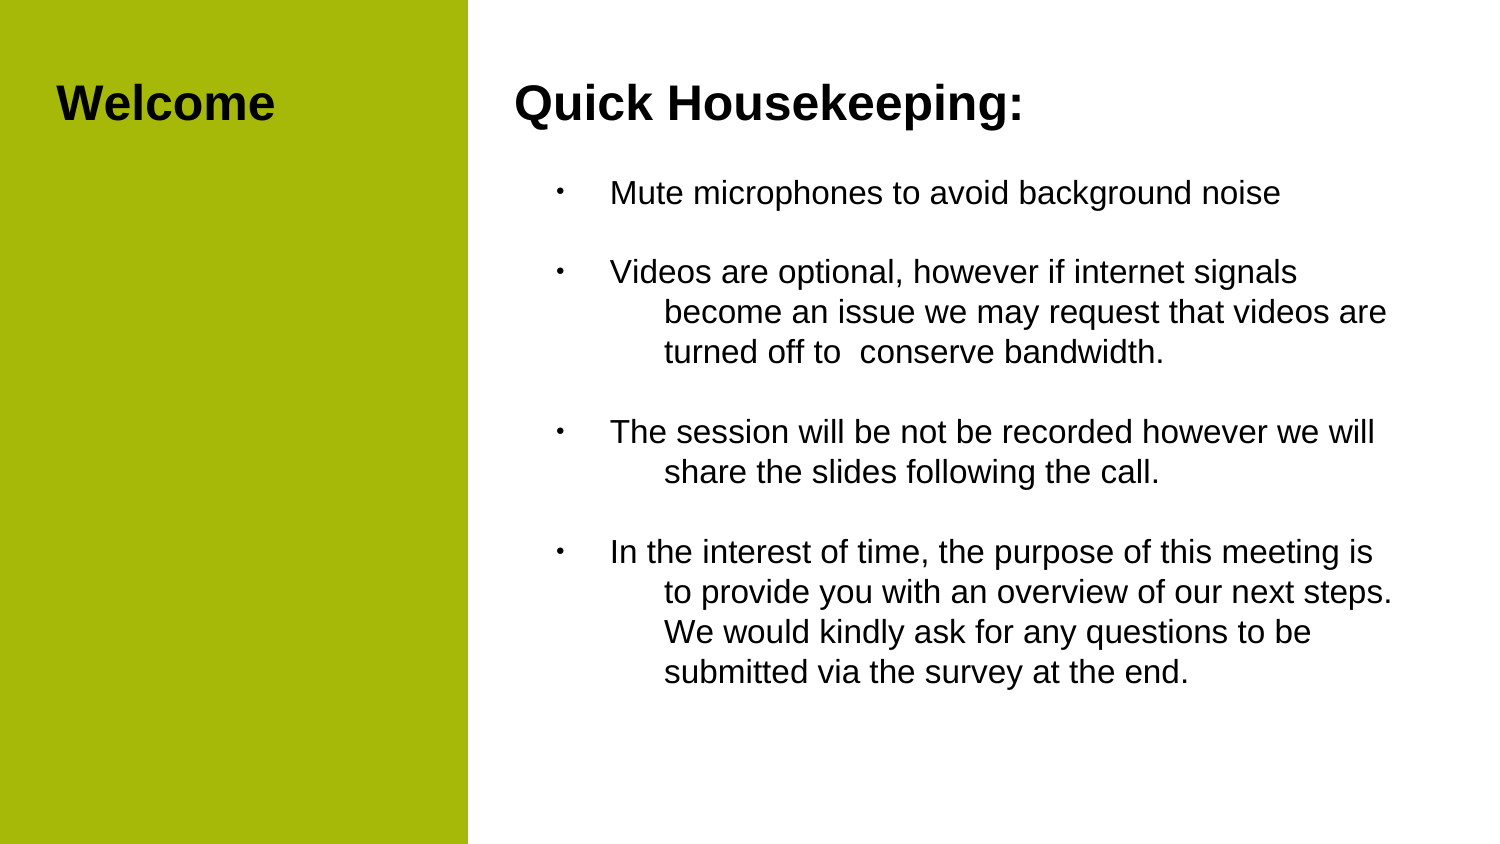

Welcome
# Quick Housekeeping:
Mute microphones to avoid background noise
Videos are optional, however if internet signals become an issue we may request that videos are turned off to conserve bandwidth.
The session will be not be recorded however we will share the slides following the call.
In the interest of time, the purpose of this meeting is to provide you with an overview of our next steps. We would kindly ask for any questions to be submitted via the survey at the end.